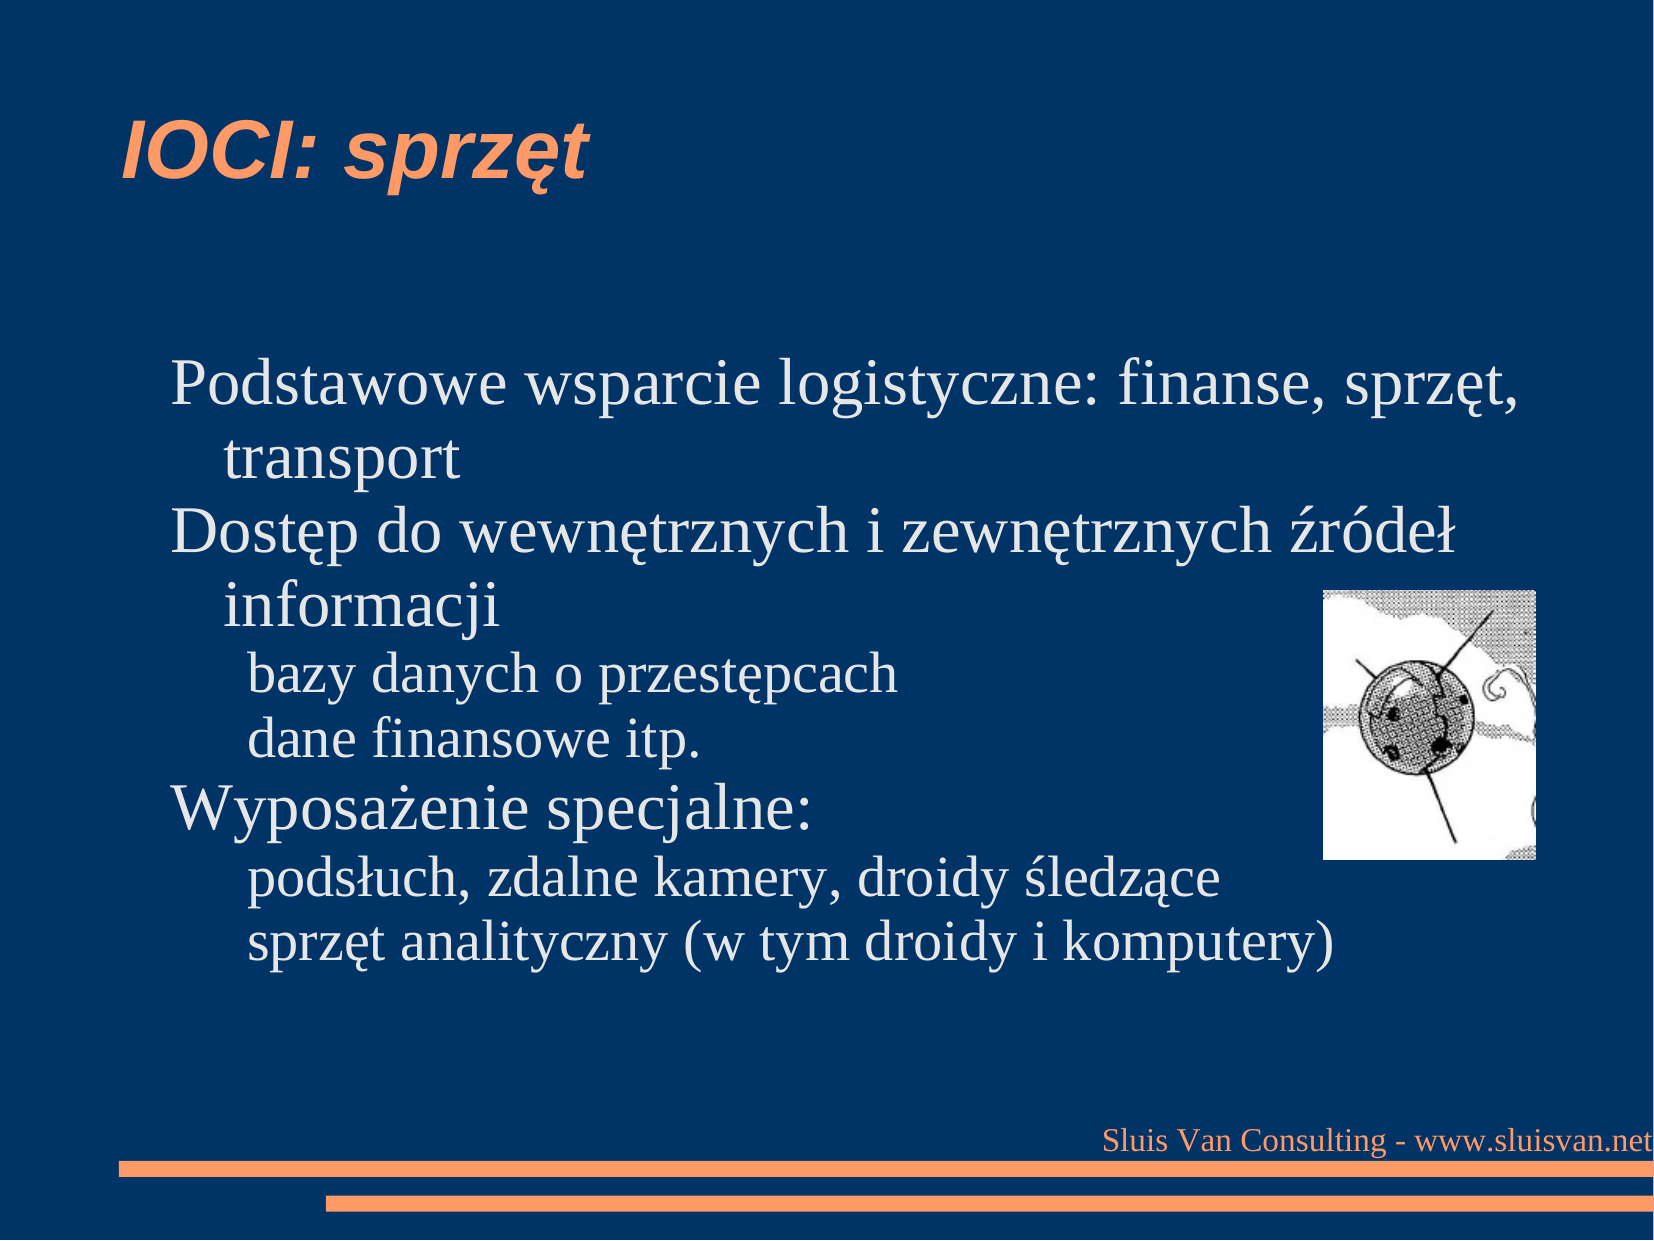

# IOCI: sprzęt
Podstawowe wsparcie logistyczne: finanse, sprzęt, transport
Dostęp do wewnętrznych i zewnętrznych źródeł informacji
bazy danych o przestępcach
dane finansowe itp.
Wyposażenie specjalne:
podsłuch, zdalne kamery, droidy śledzące
sprzęt analityczny (w tym droidy i komputery)
Sluis Van Consulting - www.sluisvan.net